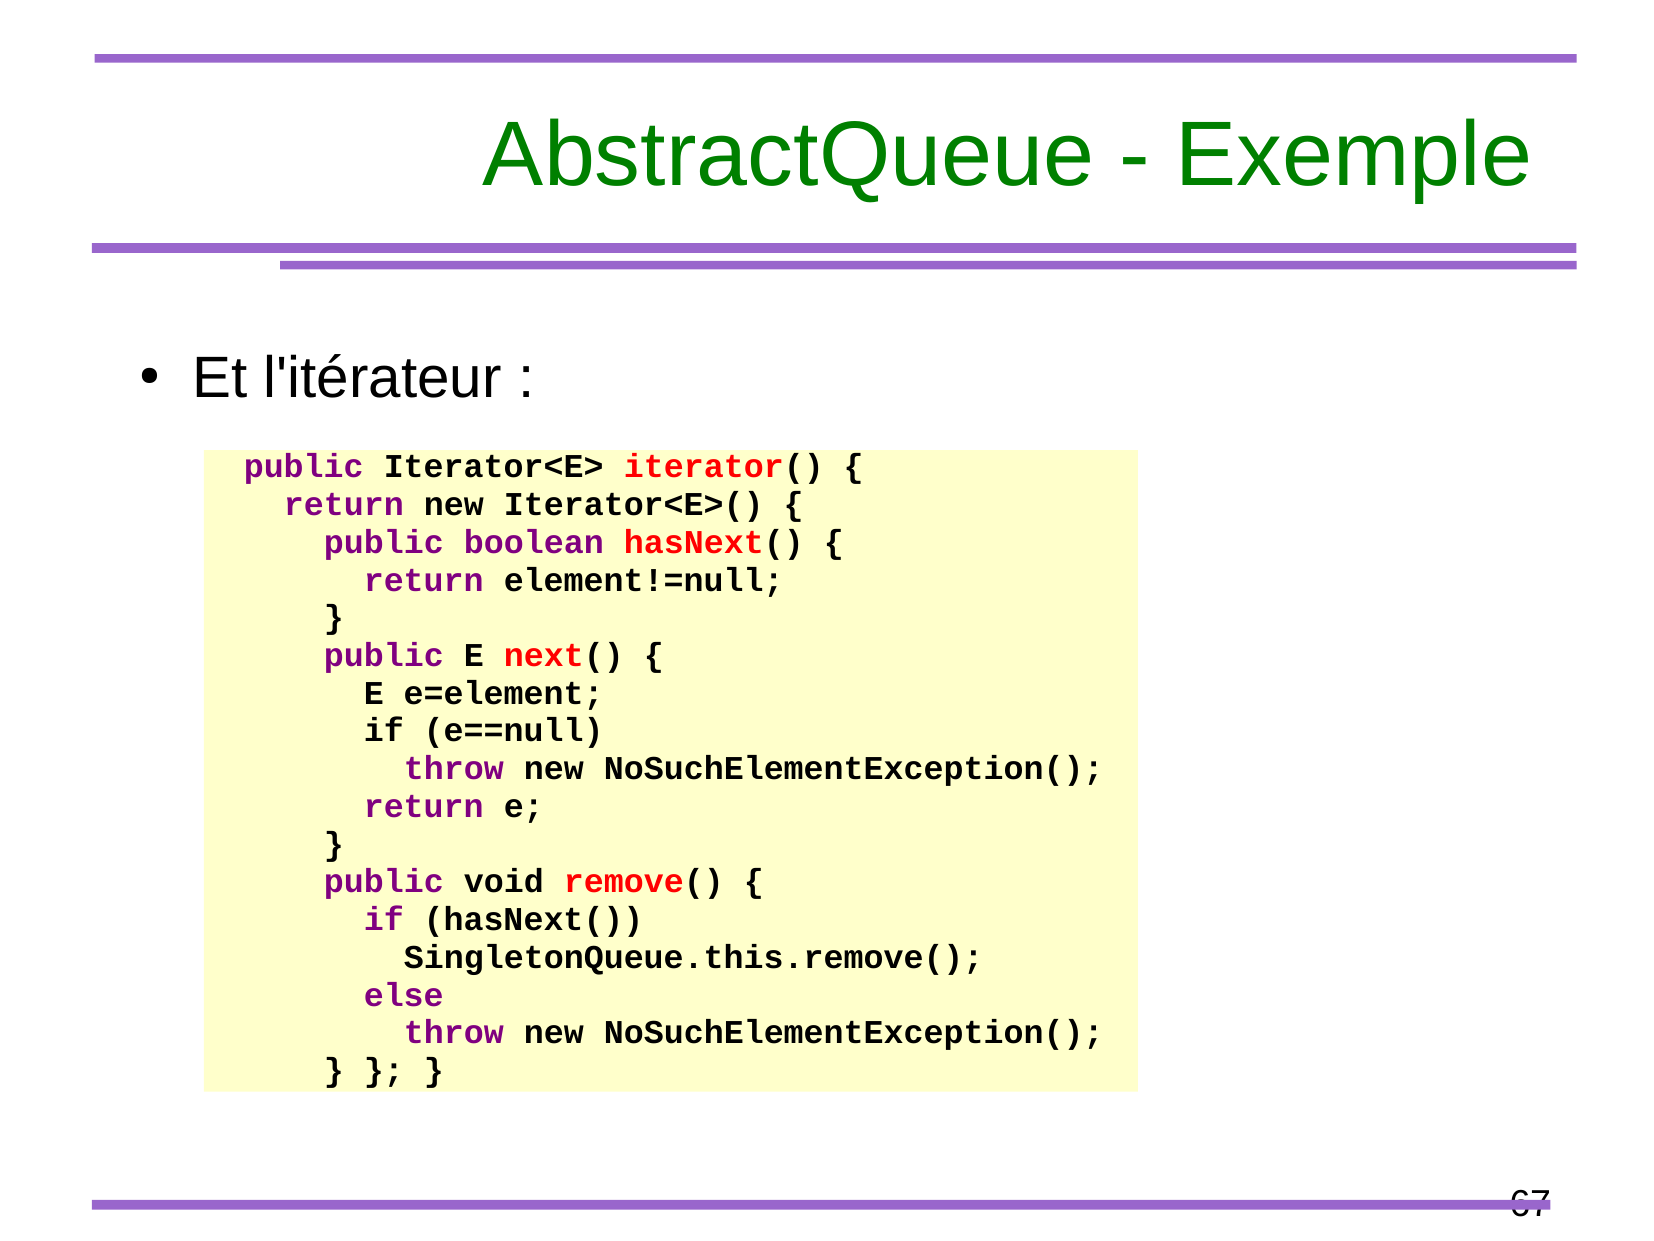

# AbstractQueue - Exemple
Et l'itérateur :
 public Iterator<E> iterator() {
 return new Iterator<E>() {
 public boolean hasNext() {
 return element!=null;
 }
 public E next() {
 E e=element;
 if (e==null)
 throw new NoSuchElementException();
 return e;
 }
 public void remove() {
 if (hasNext())
 SingletonQueue.this.remove();
 else
 throw new NoSuchElementException();
 } }; }